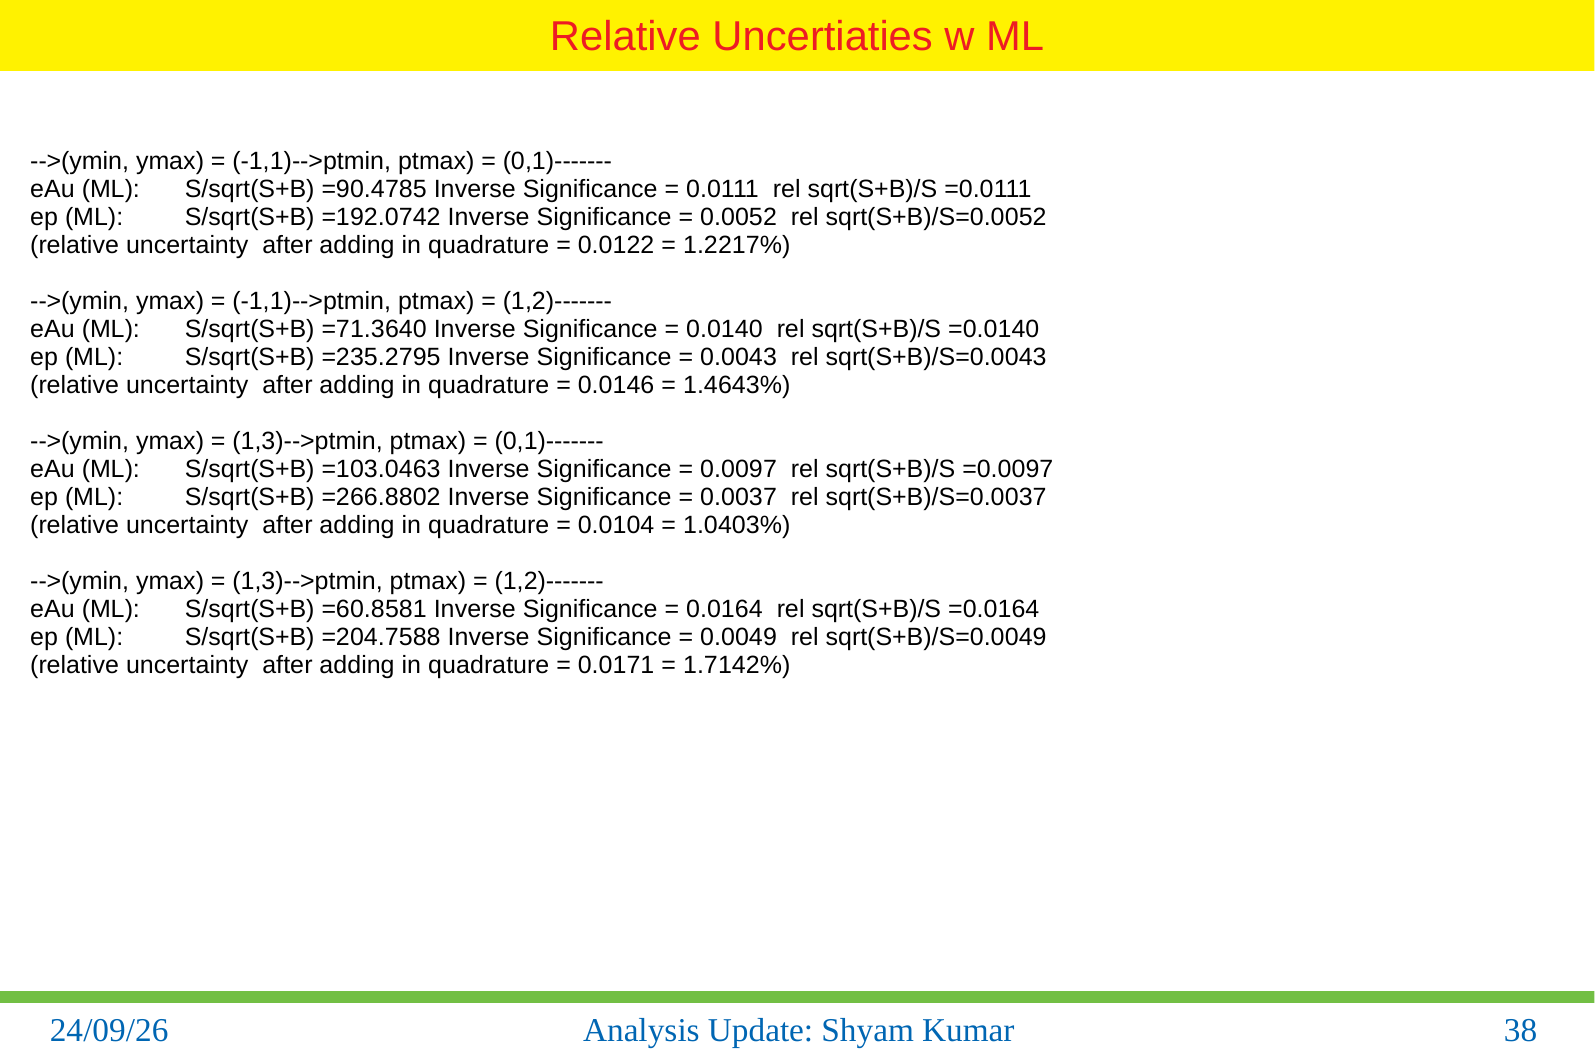

# Relative Uncertiaties w ML
-->(ymin, ymax) = (-1,1)-->ptmin, ptmax) = (0,1)-------
eAu (ML):	 S/sqrt(S+B) =90.4785 Inverse Significance = 0.0111 rel sqrt(S+B)/S =0.0111
ep (ML):	 S/sqrt(S+B) =192.0742 Inverse Significance = 0.0052 rel sqrt(S+B)/S=0.0052
(relative uncertainty after adding in quadrature = 0.0122 = 1.2217%)
-->(ymin, ymax) = (-1,1)-->ptmin, ptmax) = (1,2)-------
eAu (ML):	 S/sqrt(S+B) =71.3640 Inverse Significance = 0.0140 rel sqrt(S+B)/S =0.0140
ep (ML):	 S/sqrt(S+B) =235.2795 Inverse Significance = 0.0043 rel sqrt(S+B)/S=0.0043
(relative uncertainty after adding in quadrature = 0.0146 = 1.4643%)
-->(ymin, ymax) = (1,3)-->ptmin, ptmax) = (0,1)-------
eAu (ML):	 S/sqrt(S+B) =103.0463 Inverse Significance = 0.0097 rel sqrt(S+B)/S =0.0097
ep (ML):	 S/sqrt(S+B) =266.8802 Inverse Significance = 0.0037 rel sqrt(S+B)/S=0.0037
(relative uncertainty after adding in quadrature = 0.0104 = 1.0403%)
-->(ymin, ymax) = (1,3)-->ptmin, ptmax) = (1,2)-------
eAu (ML):	 S/sqrt(S+B) =60.8581 Inverse Significance = 0.0164 rel sqrt(S+B)/S =0.0164
ep (ML):	 S/sqrt(S+B) =204.7588 Inverse Significance = 0.0049 rel sqrt(S+B)/S=0.0049
(relative uncertainty after adding in quadrature = 0.0171 = 1.7142%)
Analysis Update: Shyam Kumar
38